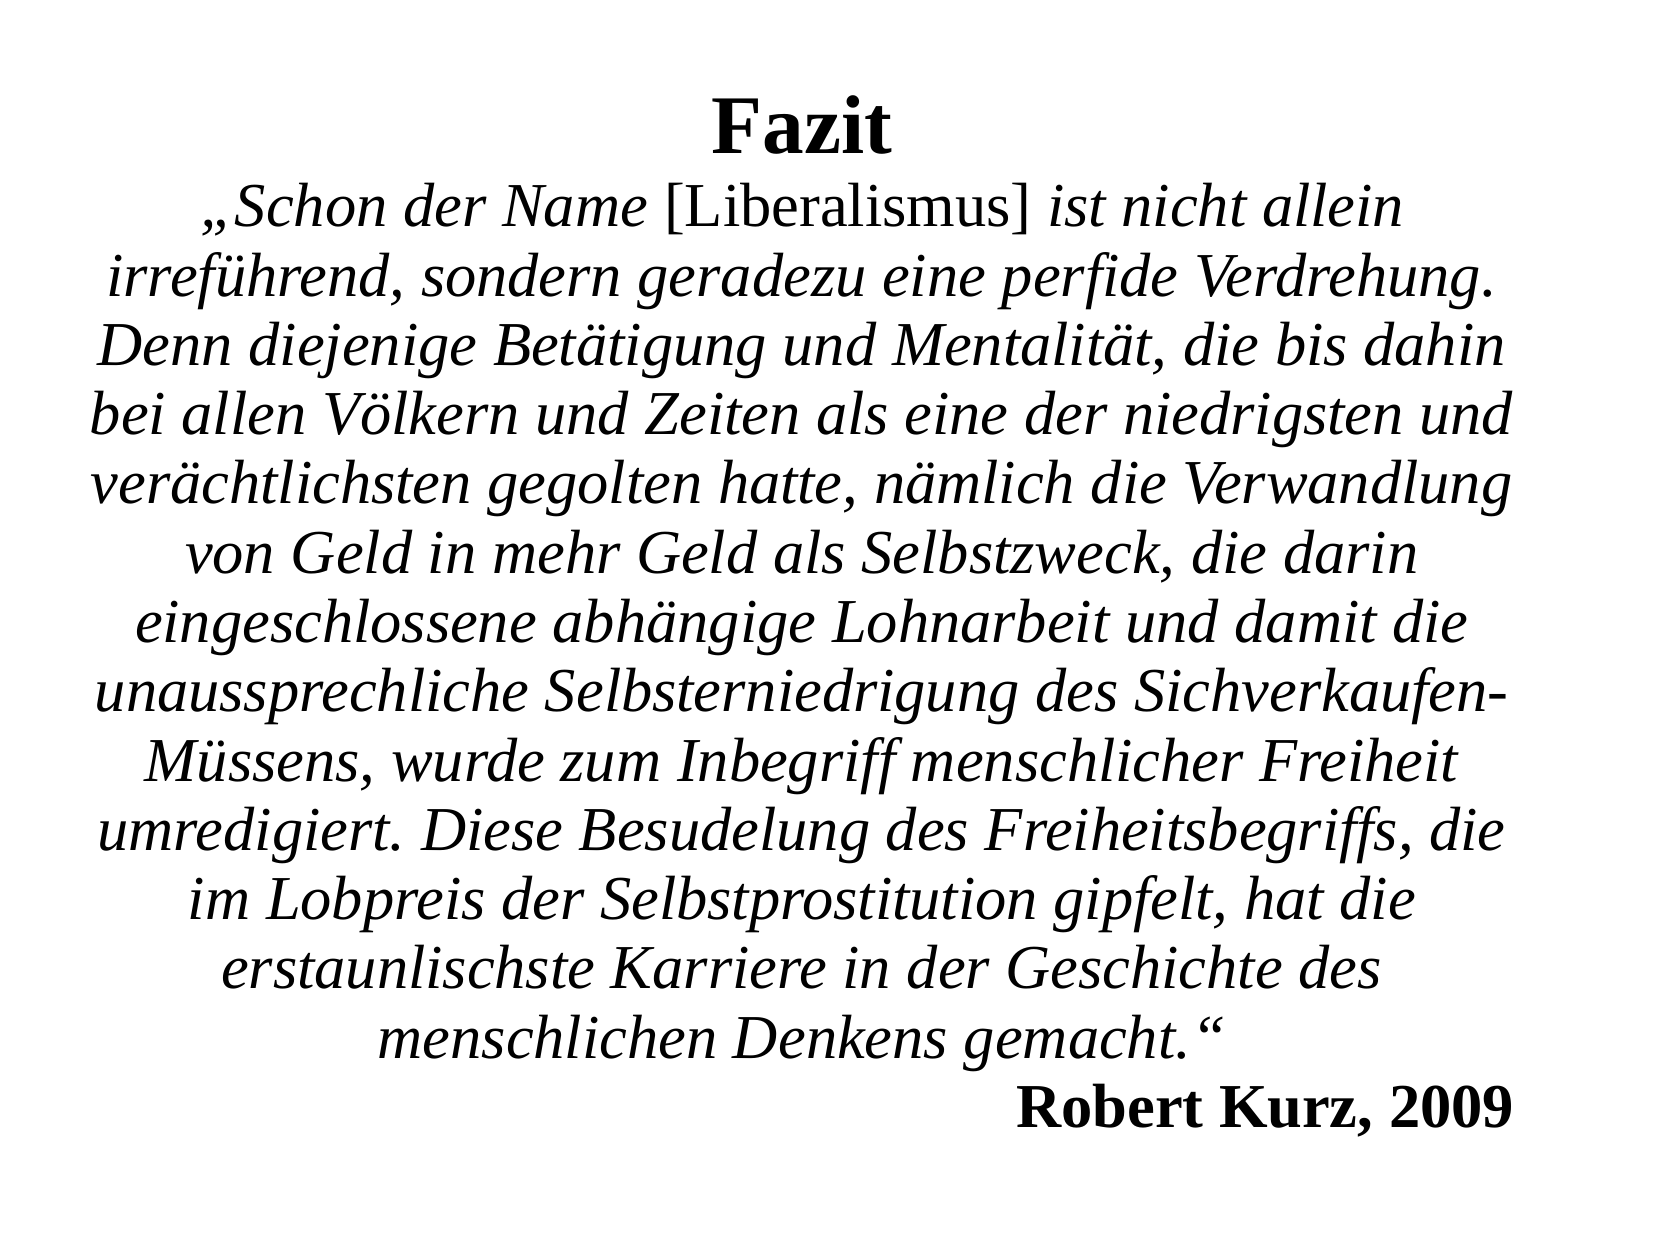

Fazit
„Schon der Name [Liberalismus] ist nicht allein irreführend, sondern geradezu eine perfide Verdrehung. Denn diejenige Betätigung und Mentalität, die bis dahin bei allen Völkern und Zeiten als eine der niedrigsten und verächtlichsten gegolten hatte, nämlich die Verwandlung von Geld in mehr Geld als Selbstzweck, die darin eingeschlossene abhängige Lohnarbeit und damit die unaussprechliche Selbsterniedrigung des Sichverkaufen-Müssens, wurde zum Inbegriff menschlicher Freiheit umredigiert. Diese Besudelung des Freiheitsbegriffs, die im Lobpreis der Selbstprostitution gipfelt, hat die erstaunlischste Karriere in der Geschichte des menschlichen Denkens gemacht.“
Robert Kurz, 2009